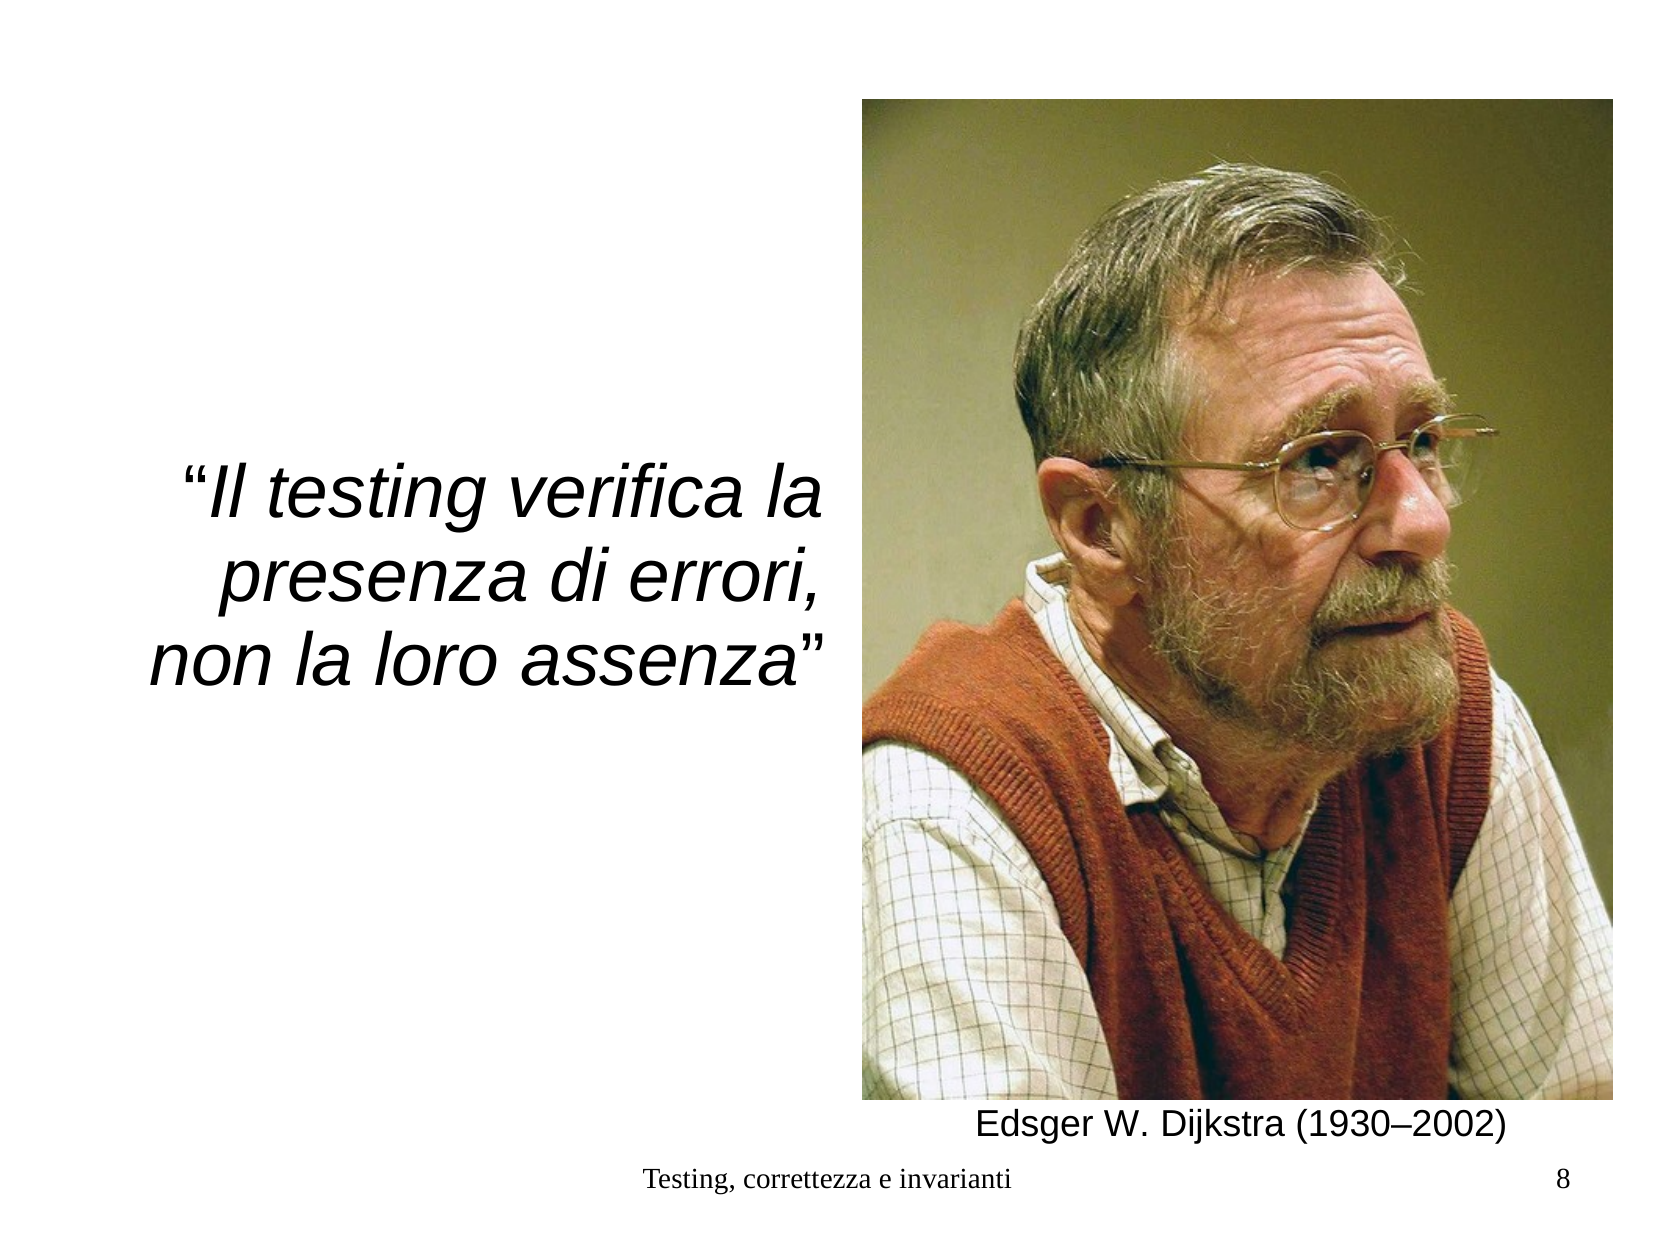

“Il testing verifica la presenza di errori, non la loro assenza”
Edsger W. Dijkstra (1930–2002)
Testing, correttezza e invarianti
8